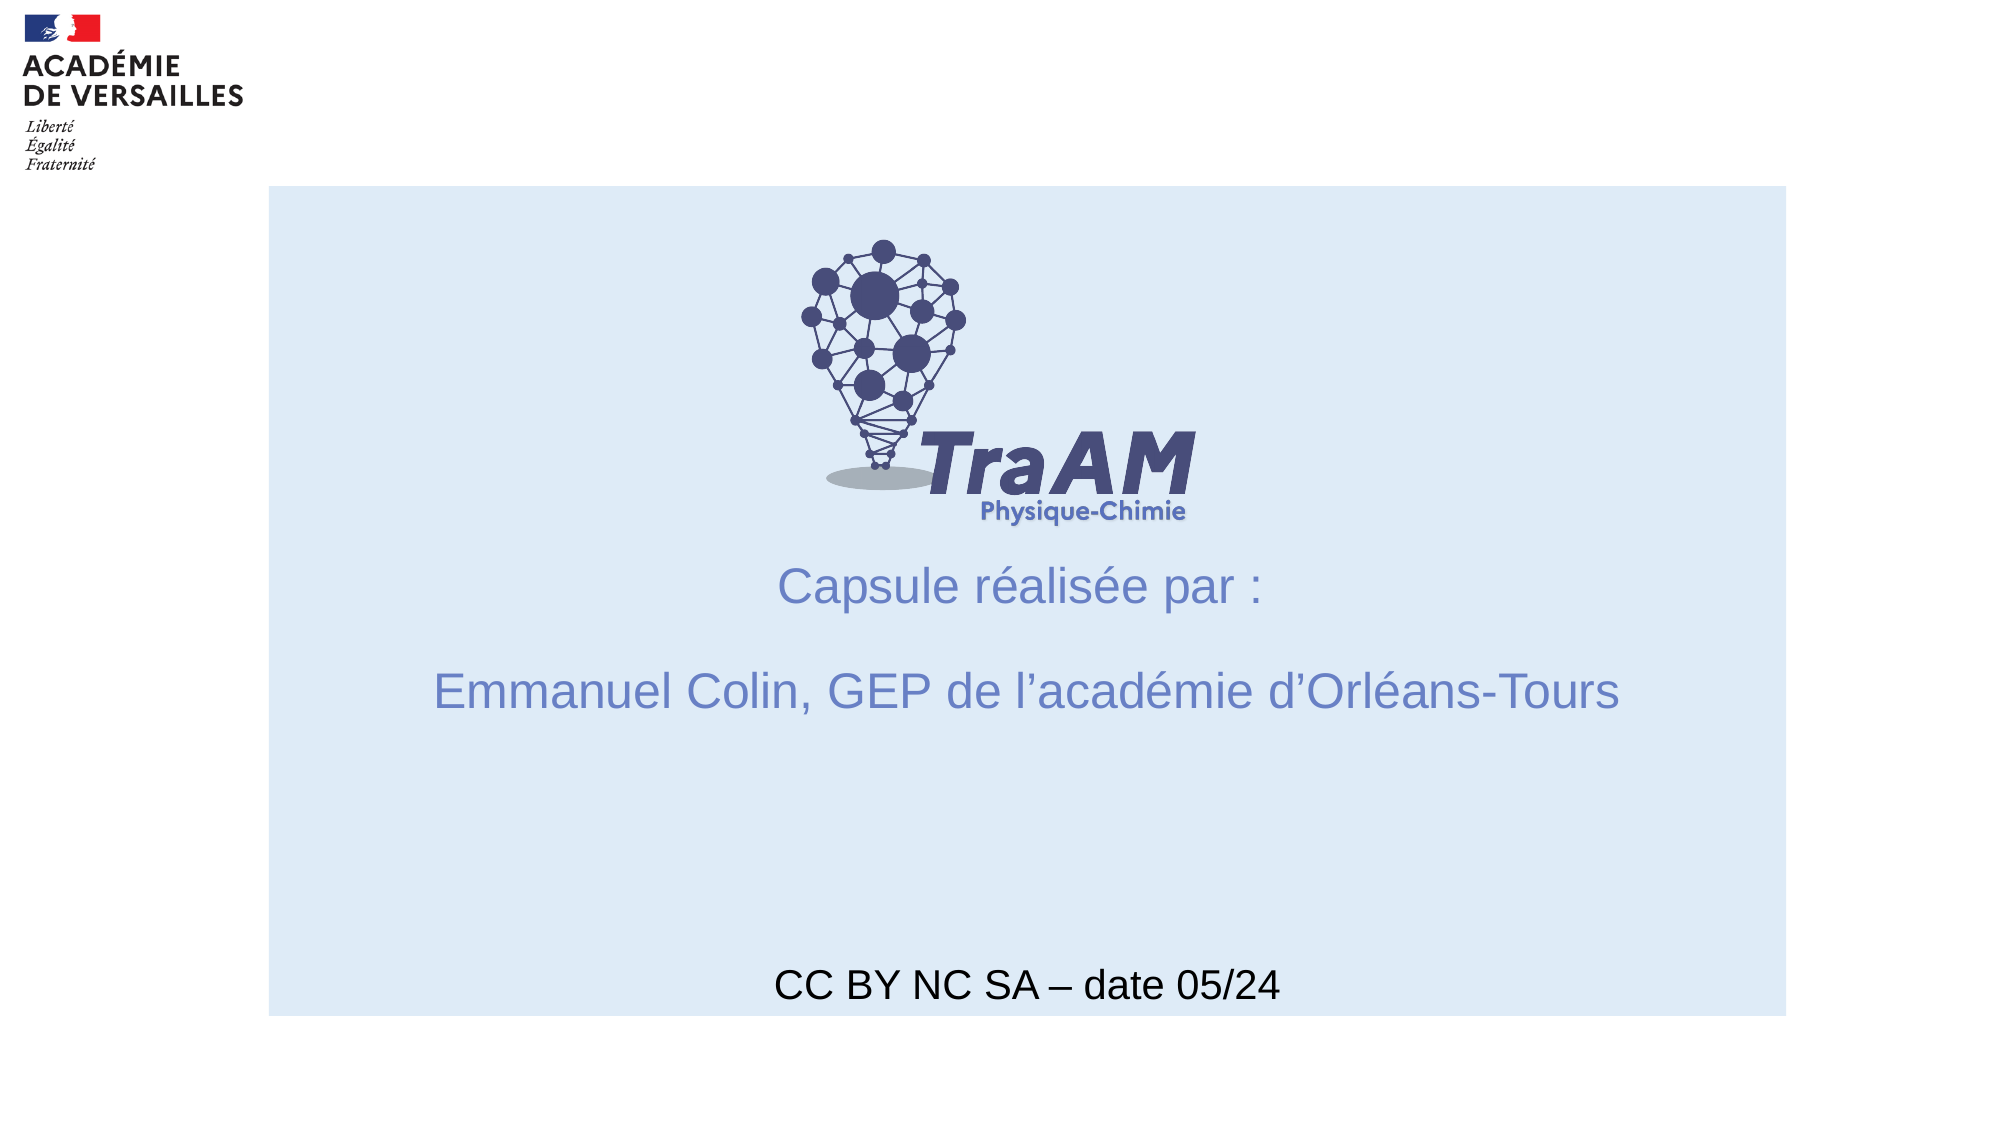

Capsule réalisée par :
Emmanuel Colin, GEP de l’académie d’Orléans-Tours
CC BY NC SA – date 05/24